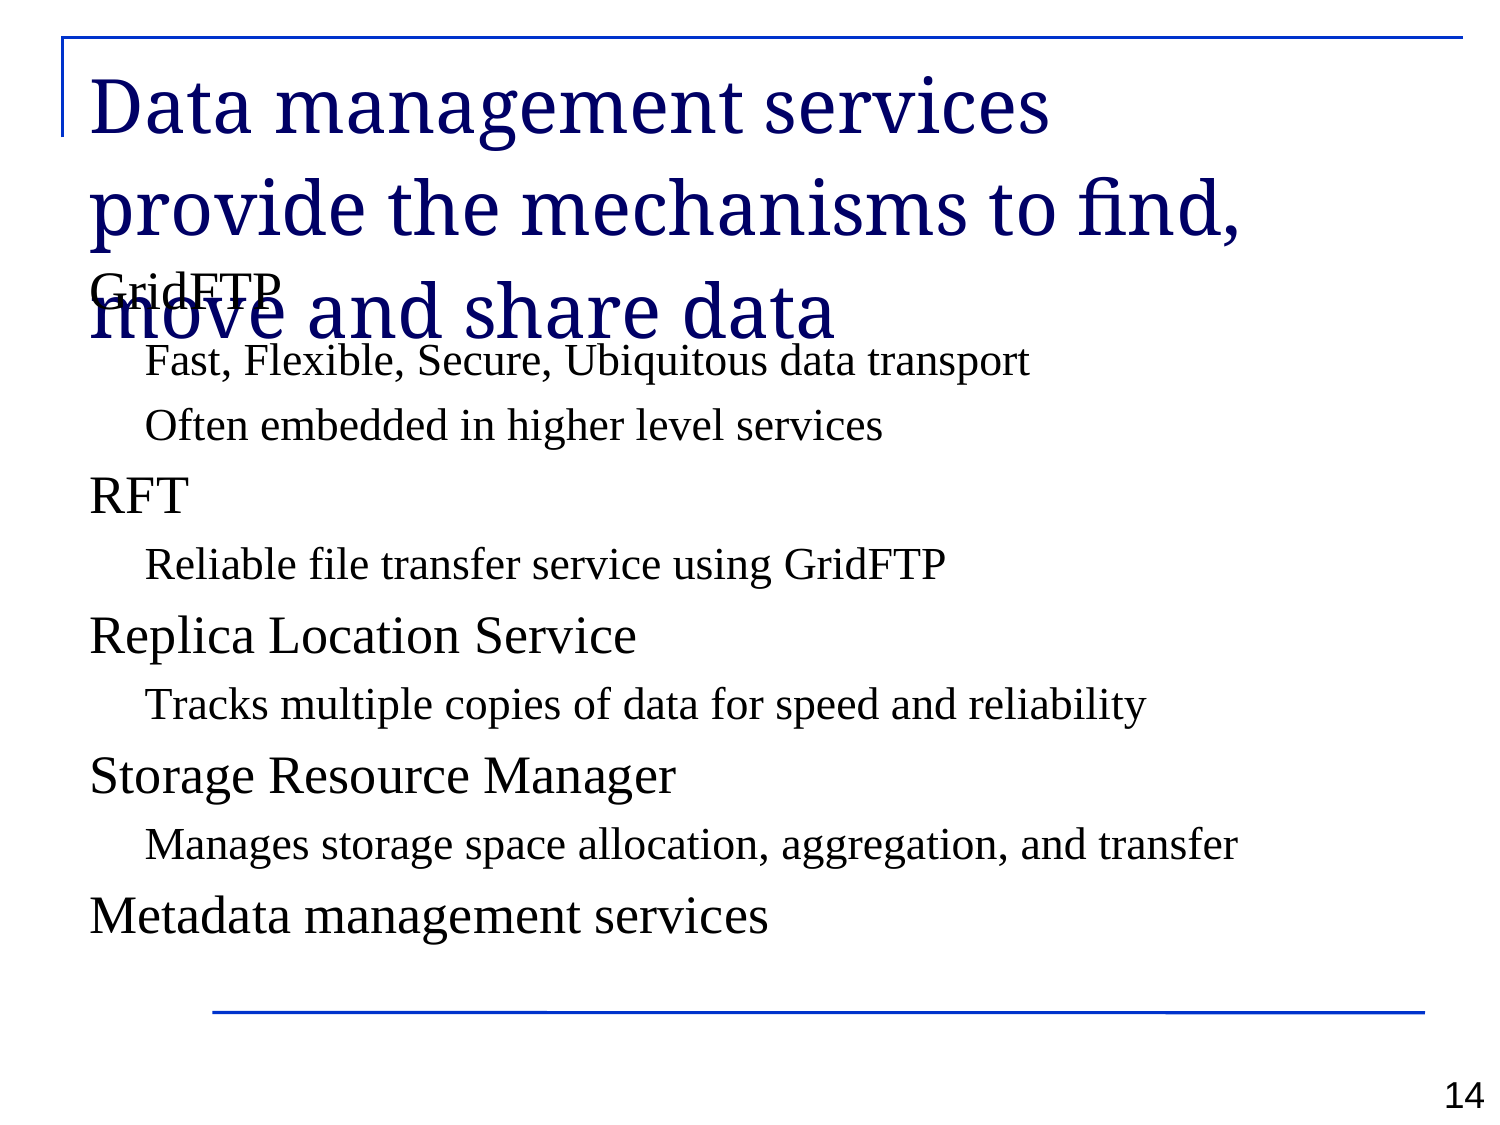

# Data management services provide the mechanisms to find, move and share data
GridFTP
Fast, Flexible, Secure, Ubiquitous data transport
Often embedded in higher level services
RFT
Reliable file transfer service using GridFTP
Replica Location Service
Tracks multiple copies of data for speed and reliability
Storage Resource Manager
Manages storage space allocation, aggregation, and transfer
Metadata management services